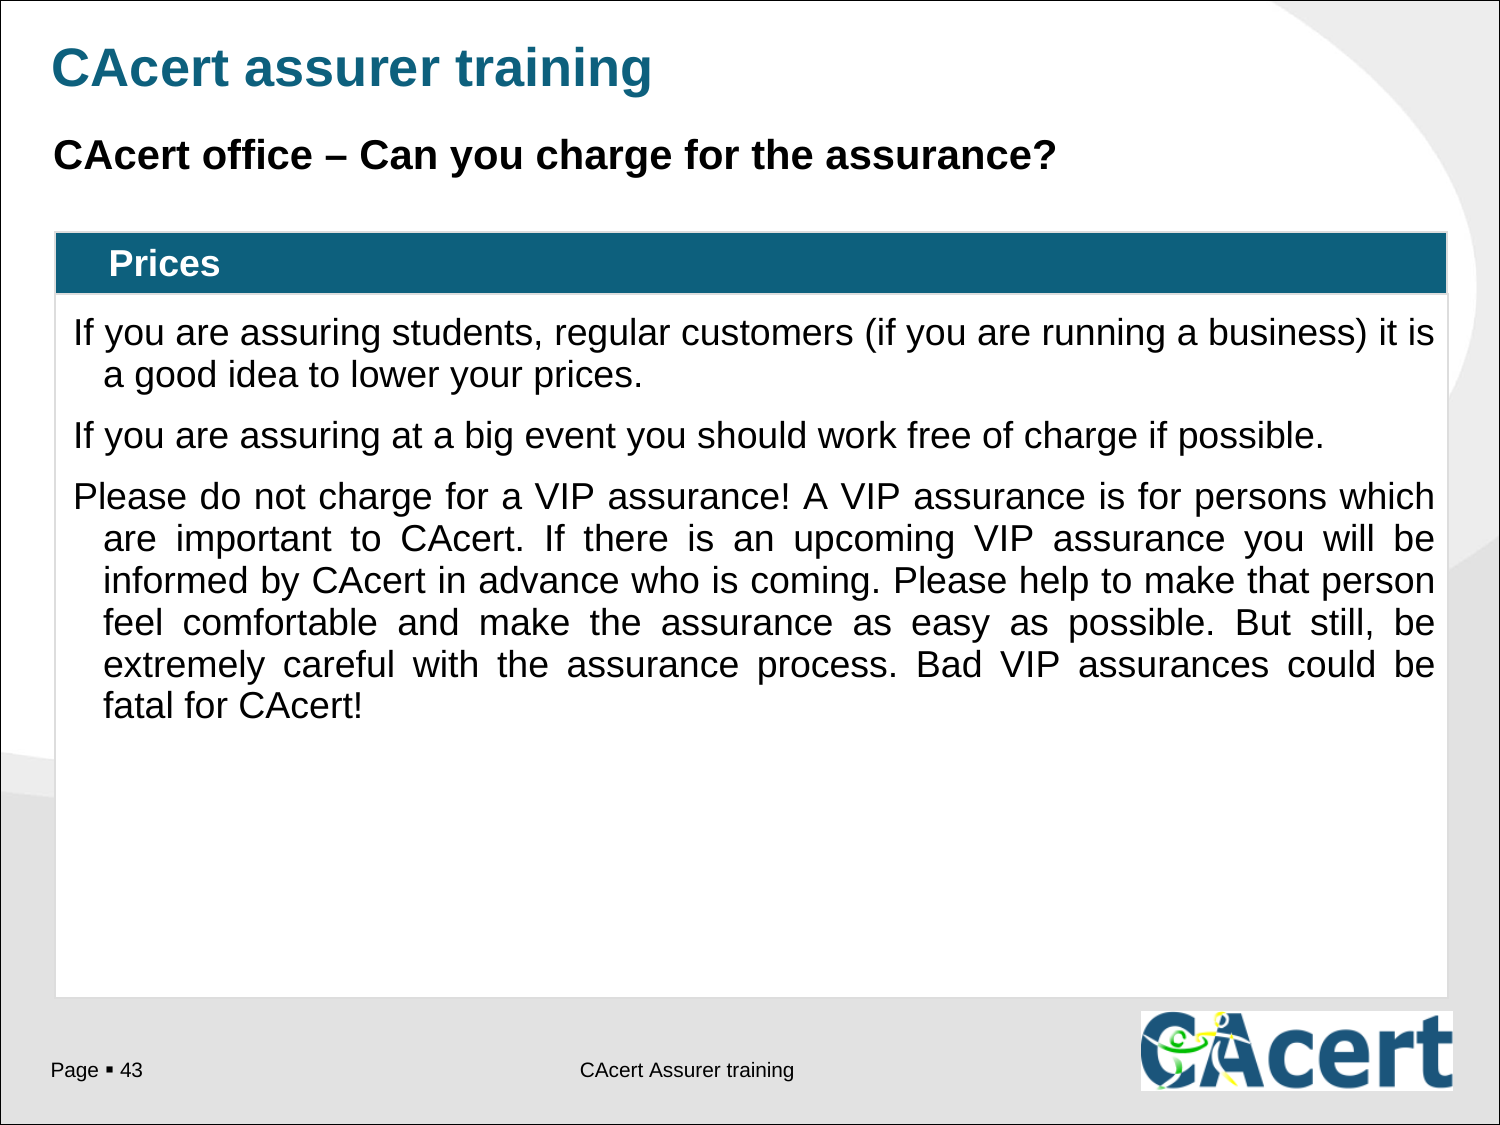

# CAcert assurer training
CAcert office – Can you charge for the assurance?
Prices
If you are assuring students, regular customers (if you are running a business) it is a good idea to lower your prices.
If you are assuring at a big event you should work free of charge if possible.
Please do not charge for a VIP assurance! A VIP assurance is for persons which are important to CAcert. If there is an upcoming VIP assurance you will be informed by CAcert in advance who is coming. Please help to make that person feel comfortable and make the assurance as easy as possible. But still, be extremely careful with the assurance process. Bad VIP assurances could be fatal for CAcert!
CAcert Assurer training